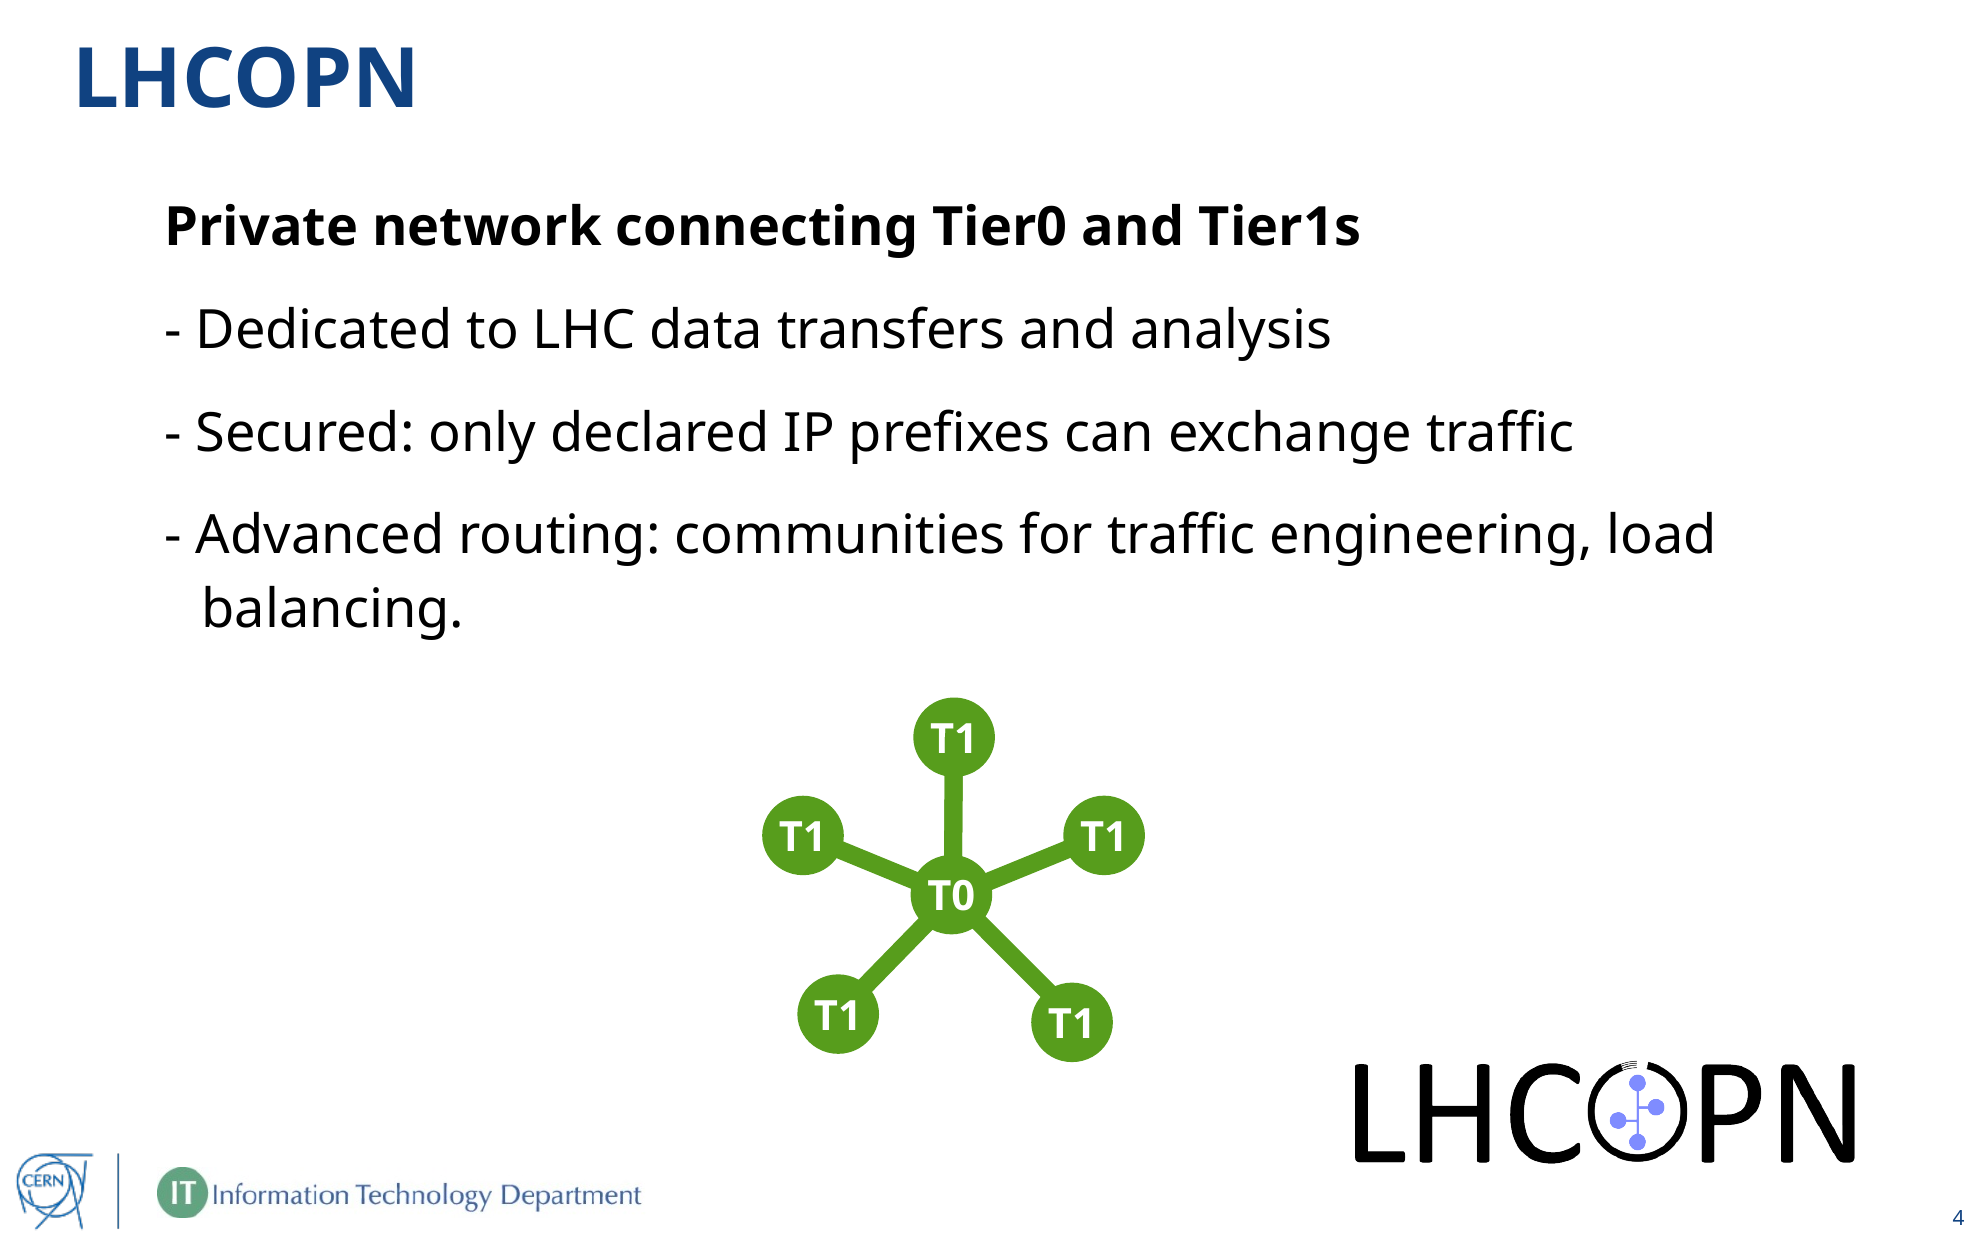

# LHCOPN
Private network connecting Tier0 and Tier1s
- Dedicated to LHC data transfers and analysis
- Secured: only declared IP prefixes can exchange traffic
- Advanced routing: communities for traffic engineering, load balancing.
T1
T1
T1
T0
T1
T1